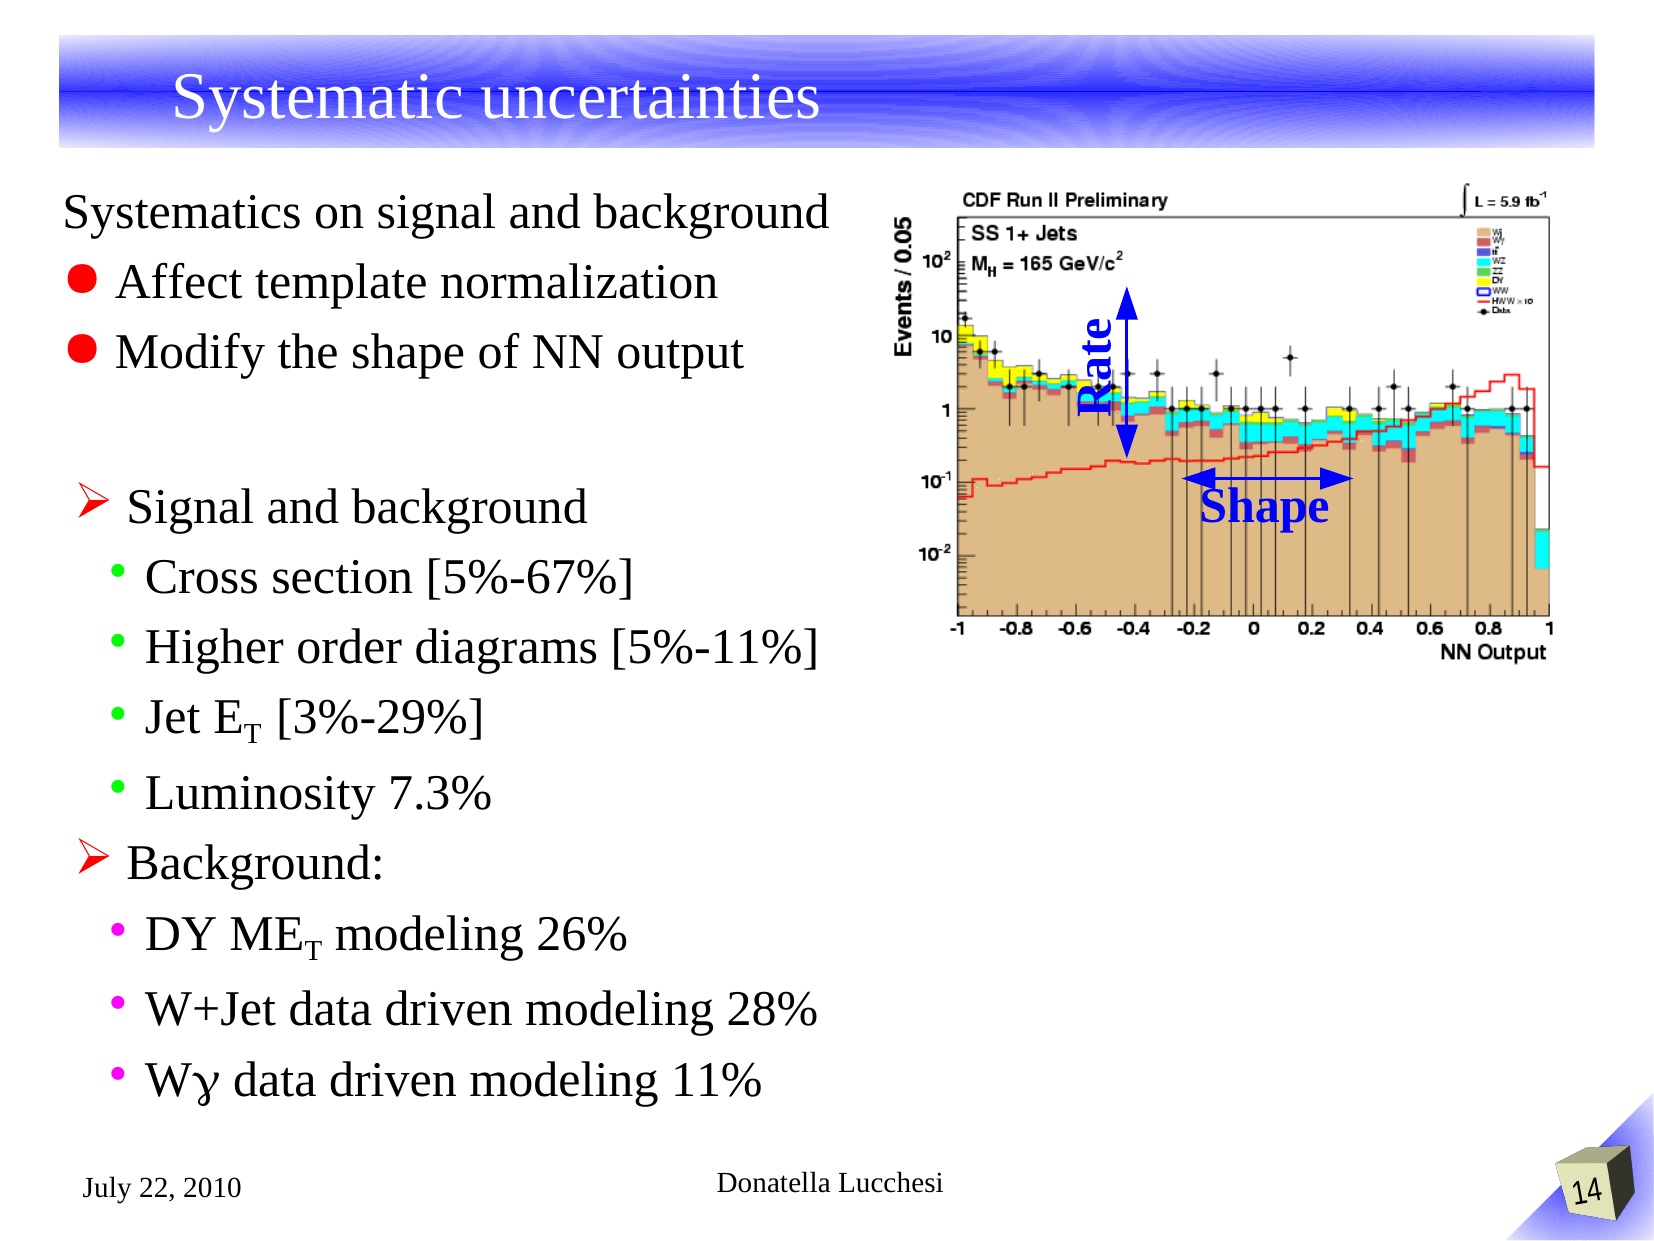

Systematic uncertainties
Systematics on signal and background
 Affect template normalization
 Modify the shape of NN output
Rate
Shape
 Signal and background
Cross section [5%-67%]
Higher order diagrams [5%-11%]
Jet ET [3%-29%]
Luminosity 7.3%
 Background:
DY MET modeling 26%
W+Jet data driven modeling 28%
Wg data driven modeling 11%
Donatella Lucchesi
July 22, 2010